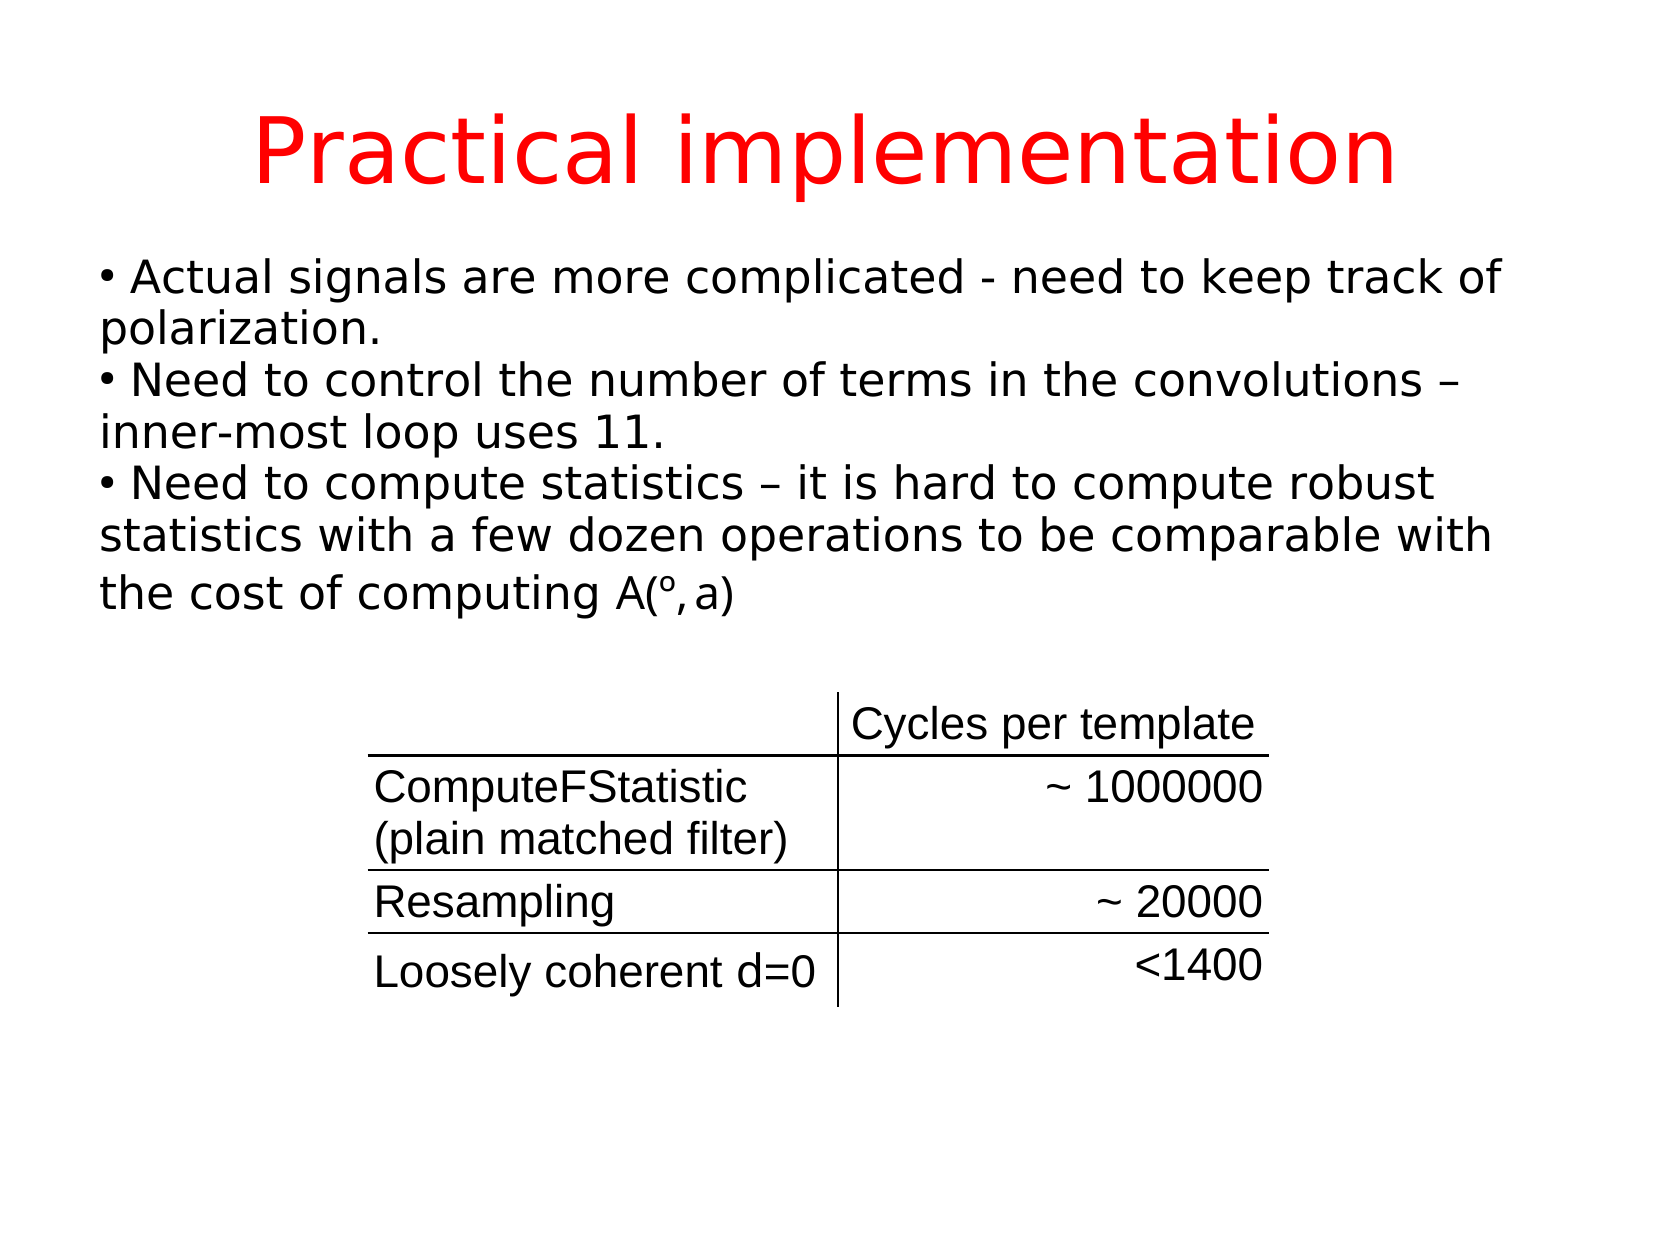

# Practical implementation
 Actual signals are more complicated - need to keep track of polarization.
 Need to control the number of terms in the convolutions – inner-most loop uses 11.
 Need to compute statistics – it is hard to compute robust statistics with a few dozen operations to be comparable with the cost of computing A(º, a)
| | Cycles per template |
| --- | --- |
| ComputeFStatistic (plain matched filter) | ~ 1000000 |
| Resampling | ~ 20000 |
| Loosely coherent d=0 | <1400 |